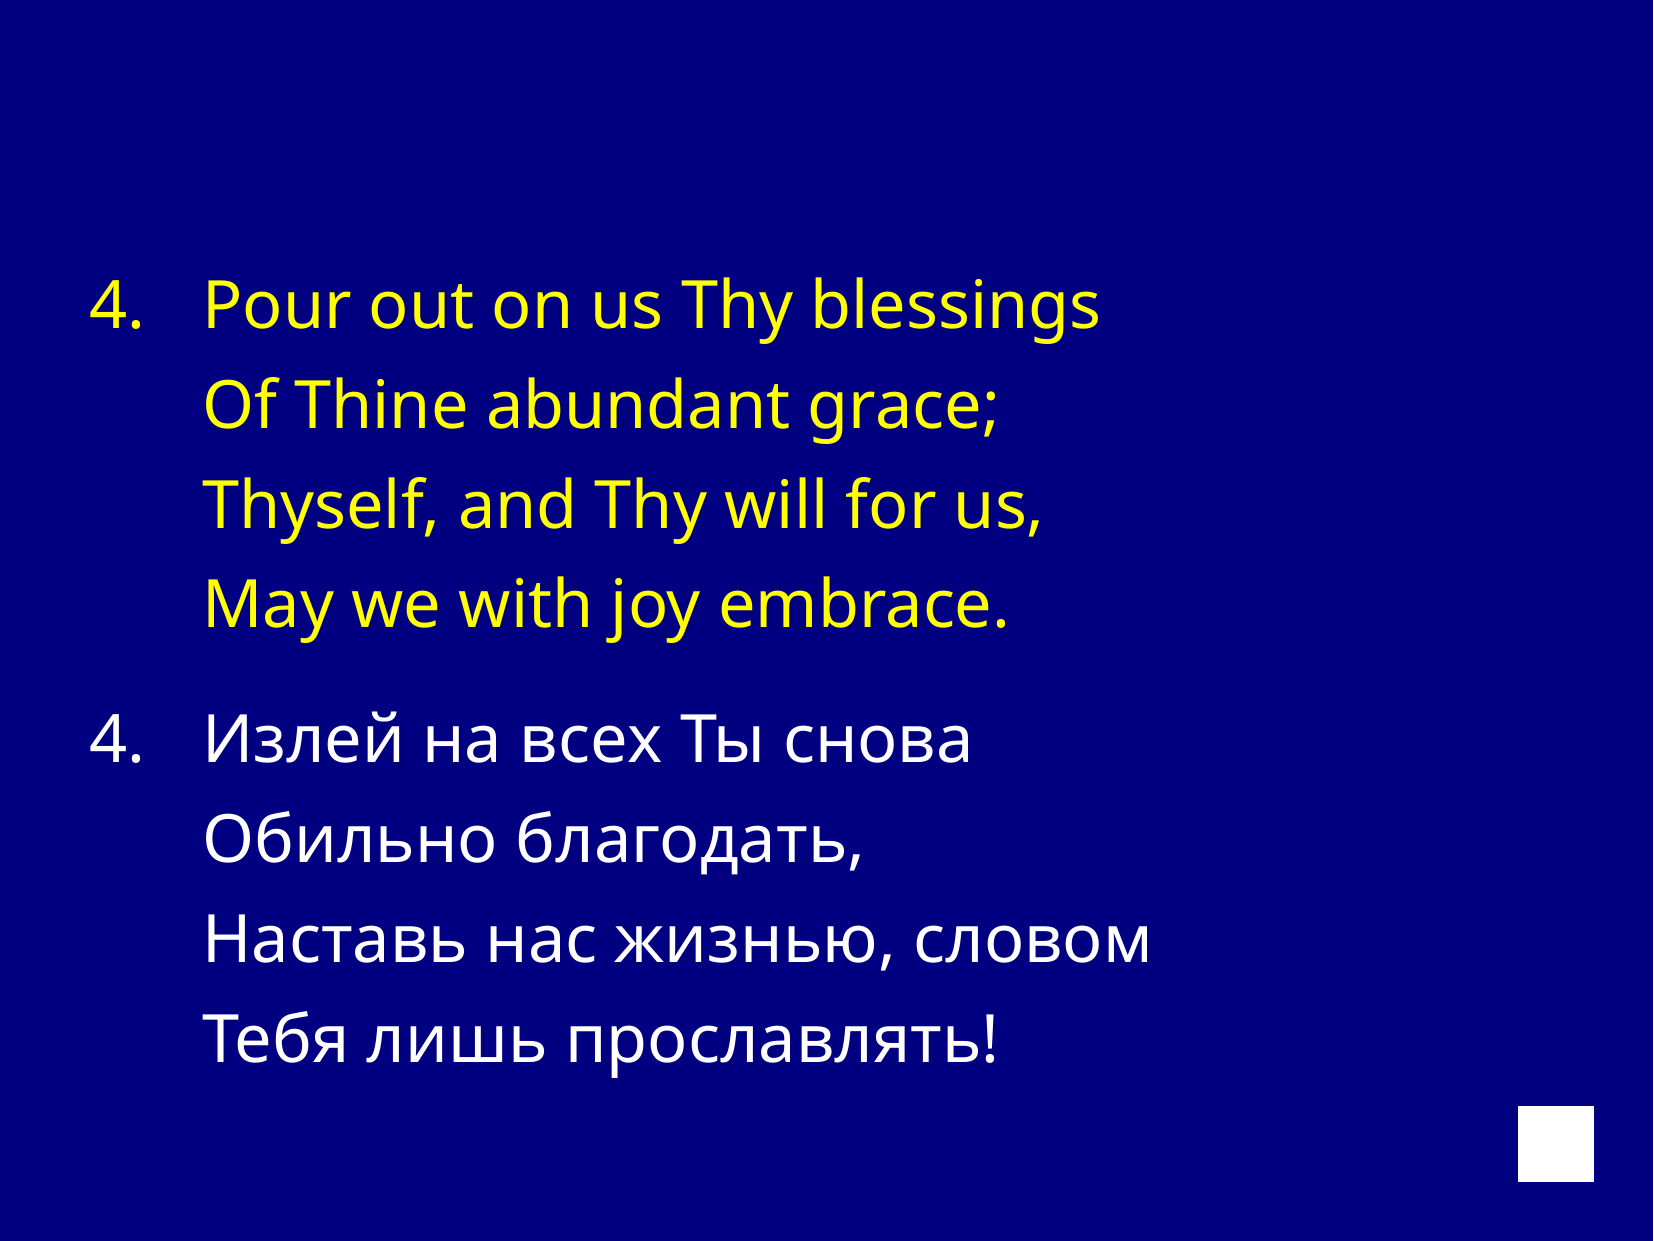

4.	Pour out on us Thy blessings
	Of Thine abundant grace;
	Thyself, and Thy will for us,
	May we with joy embrace.
4.	Излей на всех Ты снова
	Обильно благодать,
	Наставь нас жизнью, словом
	Тебя лишь прославлять!